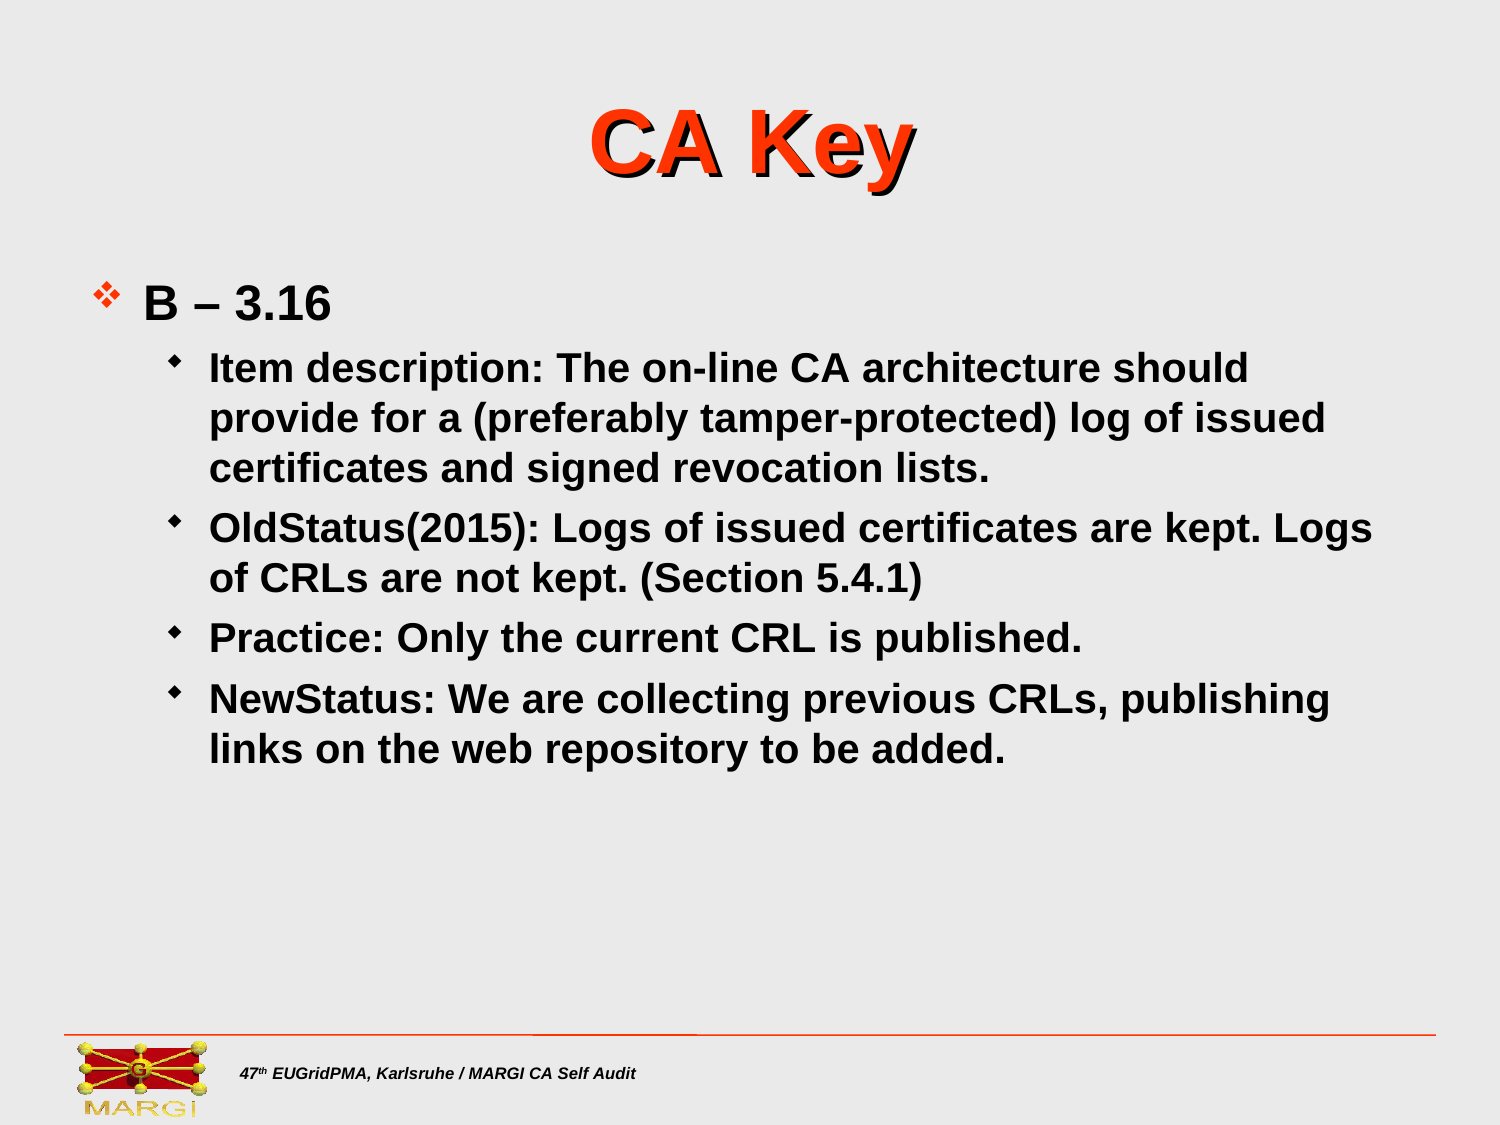

CA Key
B – 3.16
Item description: The on-line CA architecture should provide for a (preferably tamper-protected) log of issued certificates and signed revocation lists.
OldStatus(2015): Logs of issued certificates are kept. Logs of CRLs are not kept. (Section 5.4.1)
Practice: Only the current CRL is published.
NewStatus: We are collecting previous CRLs, publishing links on the web repository to be added.